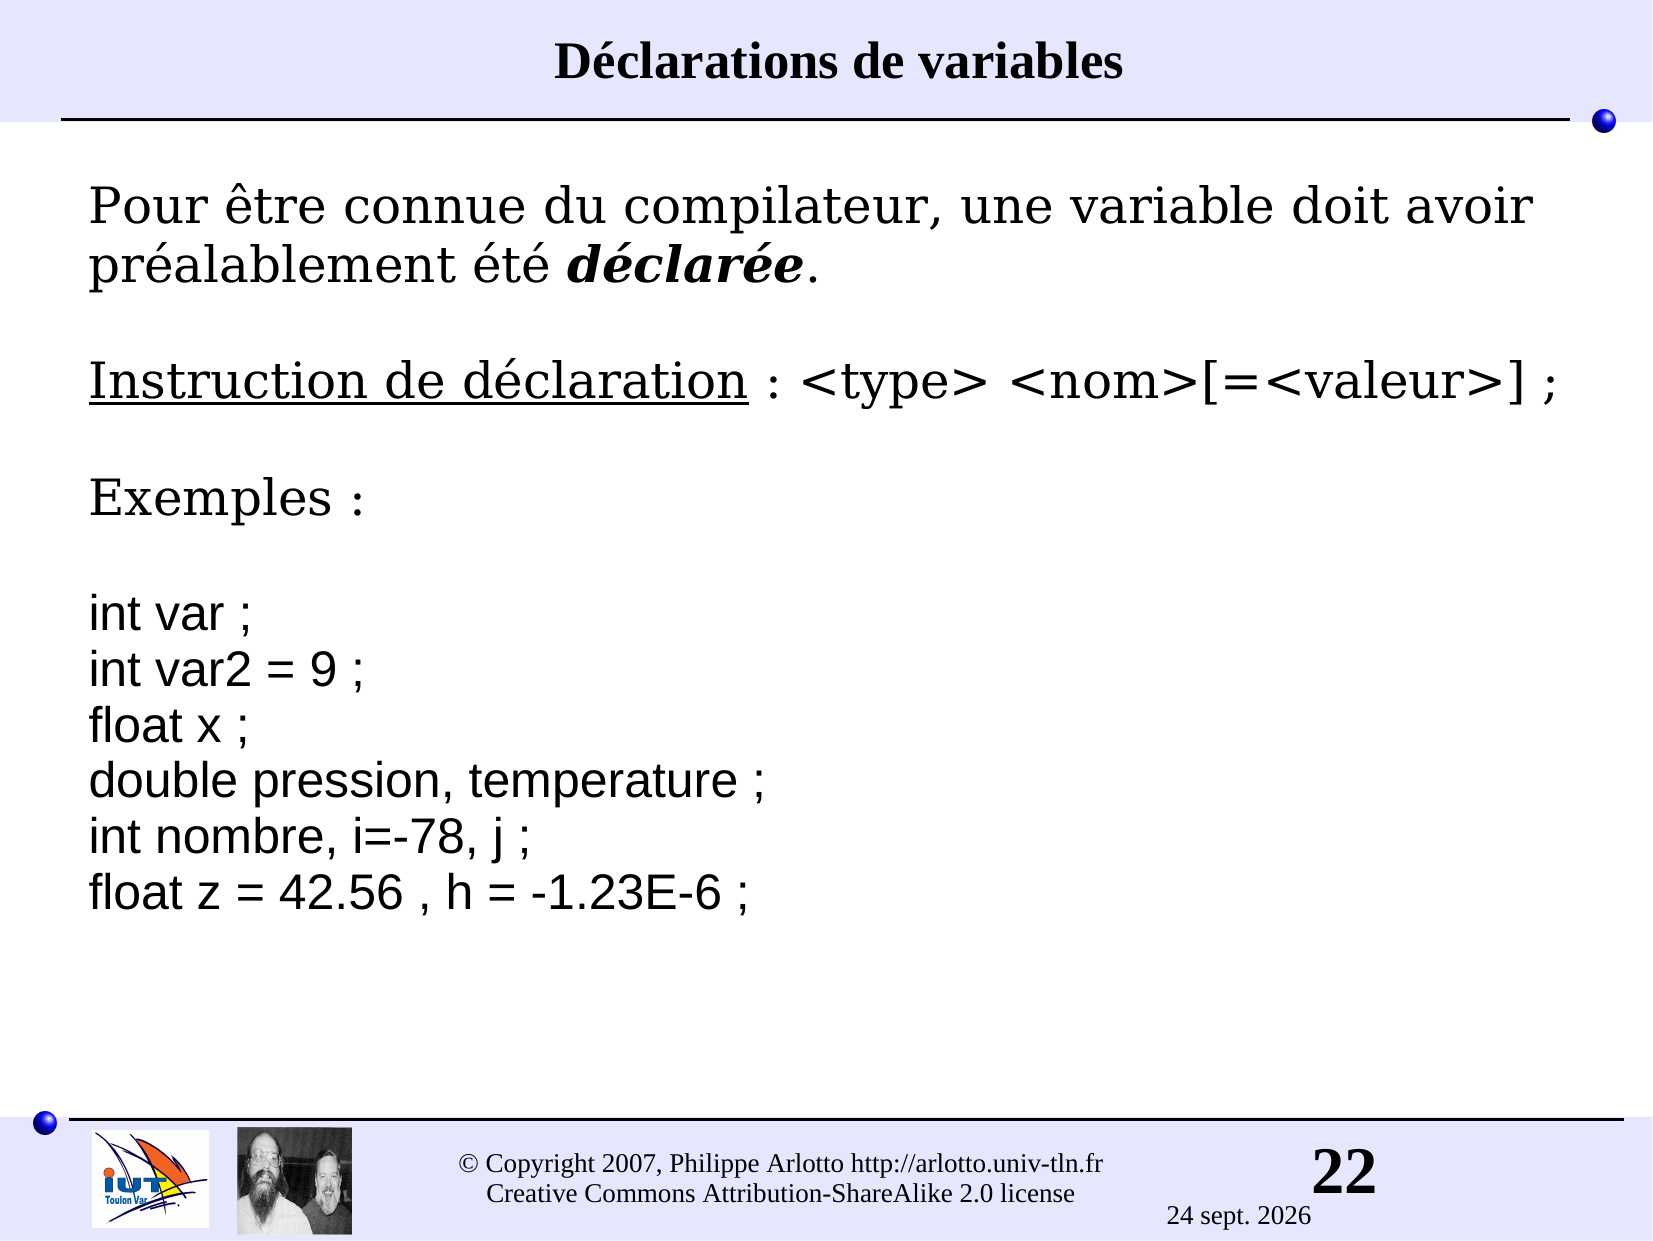

# Déclarations de variables
Pour être connue du compilateur, une variable doit avoir
préalablement été déclarée.
Instruction de déclaration : <type> <nom>[=<valeur>] ;
Exemples :
int var ;
int var2 = 9 ;
float x ;
double pression, temperature ;
int nombre, i=-78, j ;
float z = 42.56 , h = -1.23E-6 ;